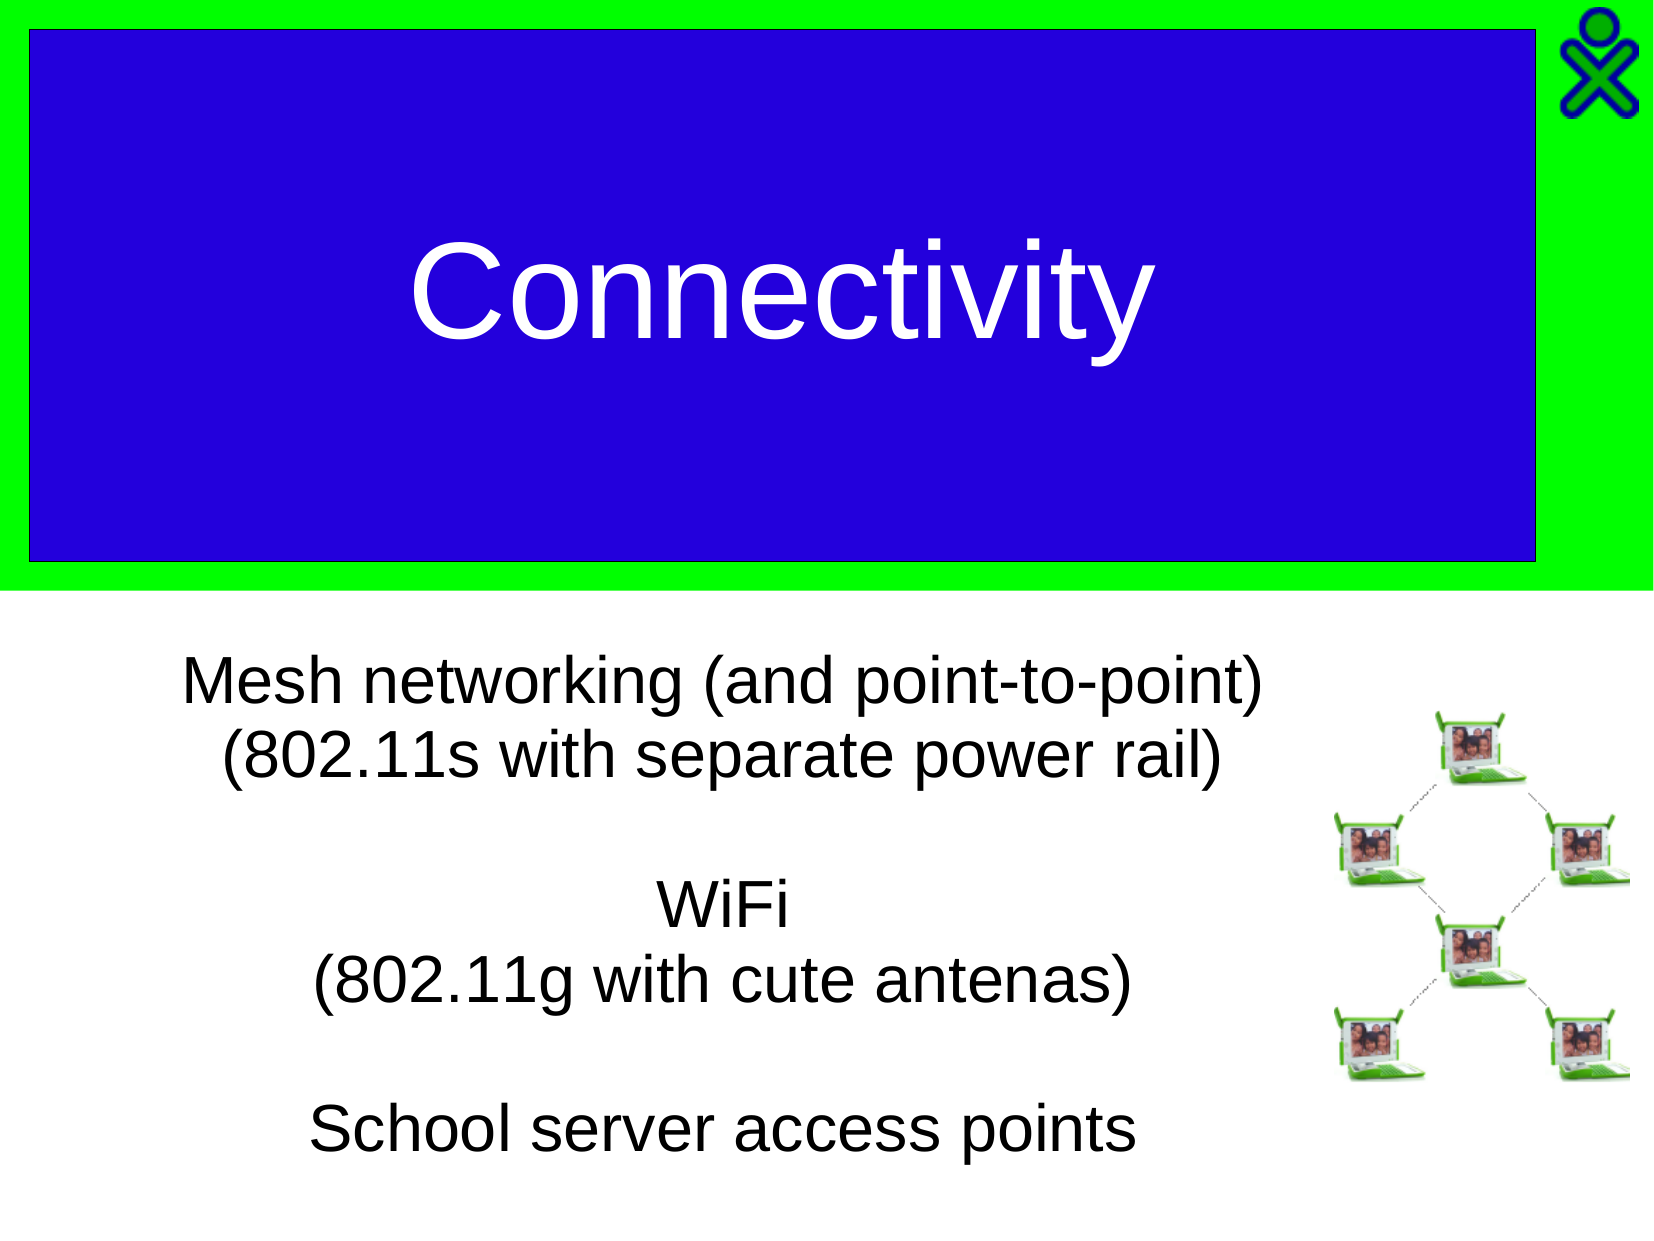

# Connectivity
Mesh networking (and point-to-point)
(802.11s with separate power rail)
WiFi
(802.11g with cute antenas)
School server access points